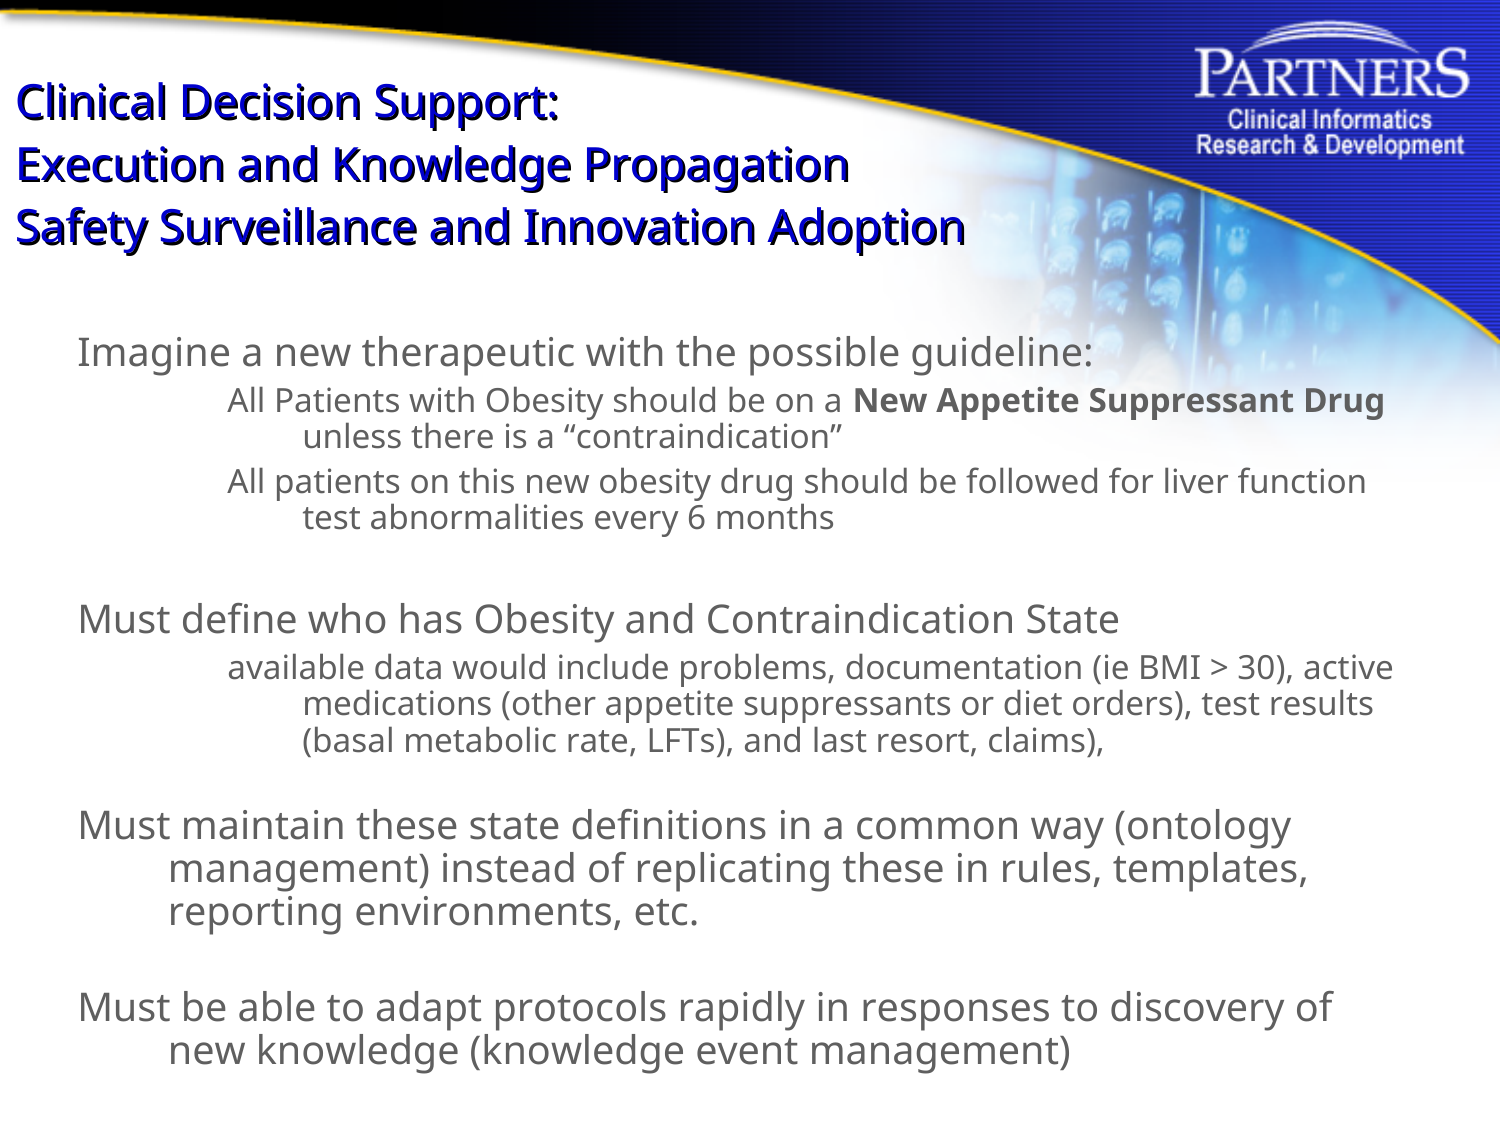

# Clinical Decision Support: Execution and Knowledge Propagation Safety Surveillance and Innovation Adoption
Imagine a new therapeutic with the possible guideline:
All Patients with Obesity should be on a New Appetite Suppressant Drug unless there is a “contraindication”
All patients on this new obesity drug should be followed for liver function test abnormalities every 6 months
Must define who has Obesity and Contraindication State
available data would include problems, documentation (ie BMI > 30), active medications (other appetite suppressants or diet orders), test results (basal metabolic rate, LFTs), and last resort, claims),
Must maintain these state definitions in a common way (ontology management) instead of replicating these in rules, templates, reporting environments, etc.
Must be able to adapt protocols rapidly in responses to discovery of new knowledge (knowledge event management)